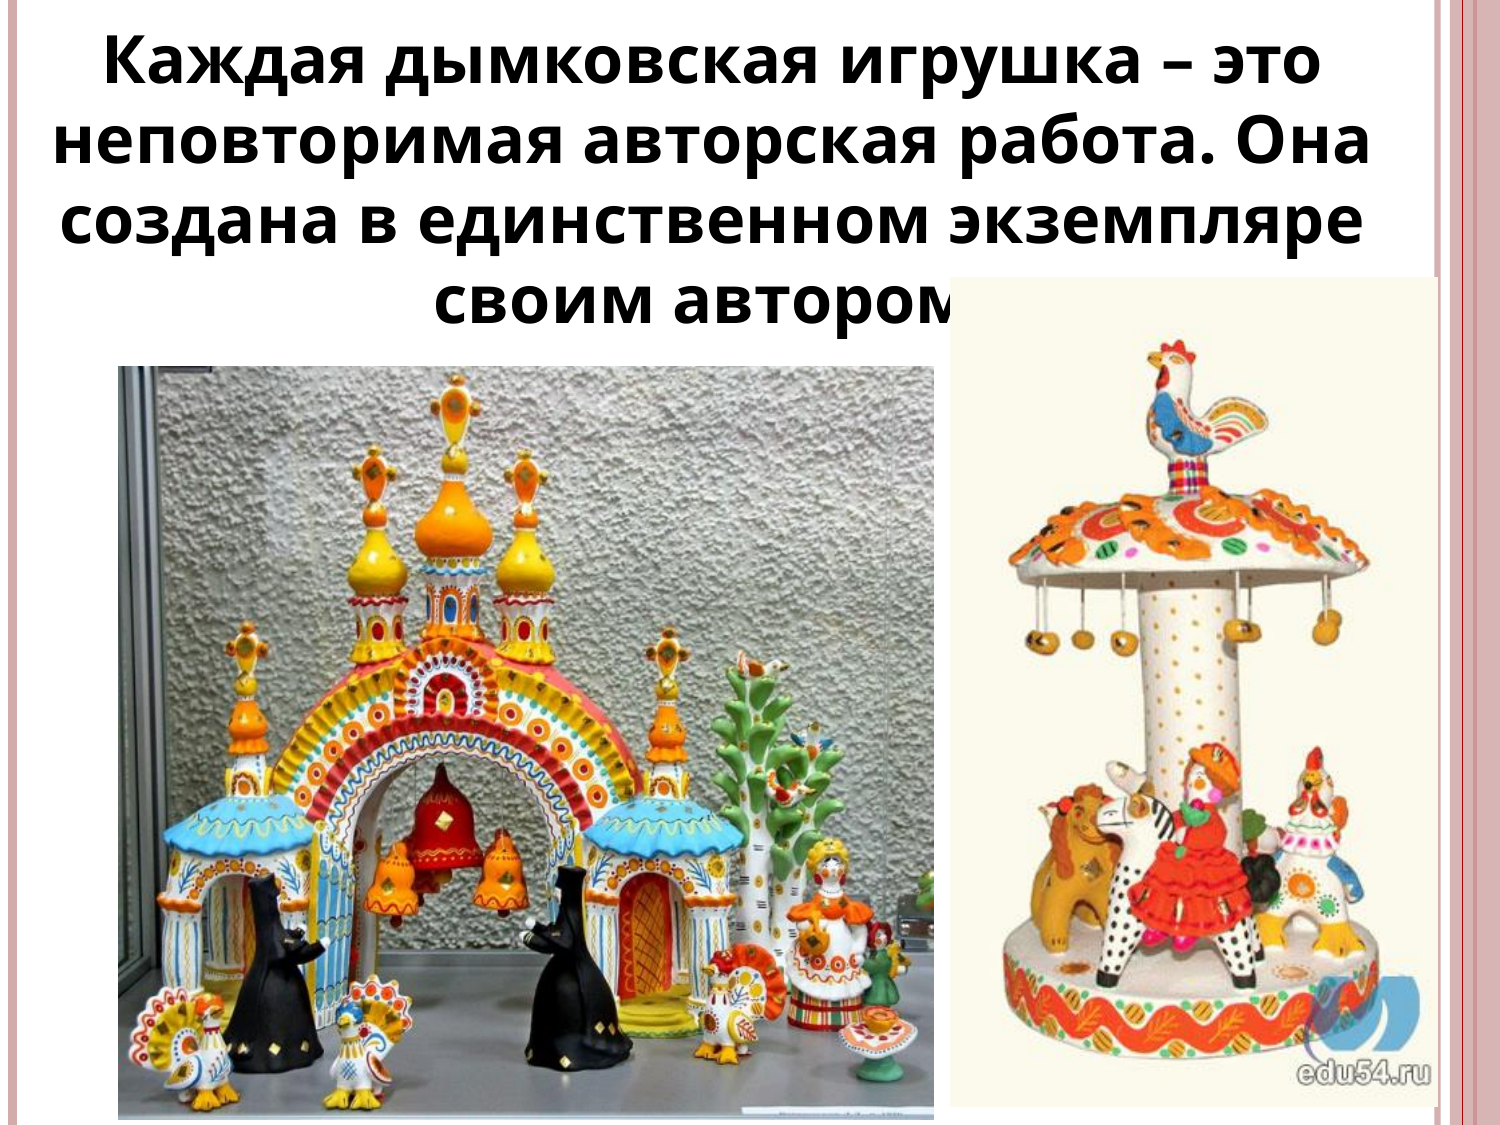

# Каждая дымковская игрушка – это неповторимая авторская работа. Она создана в единственном экземпляре своим автором.